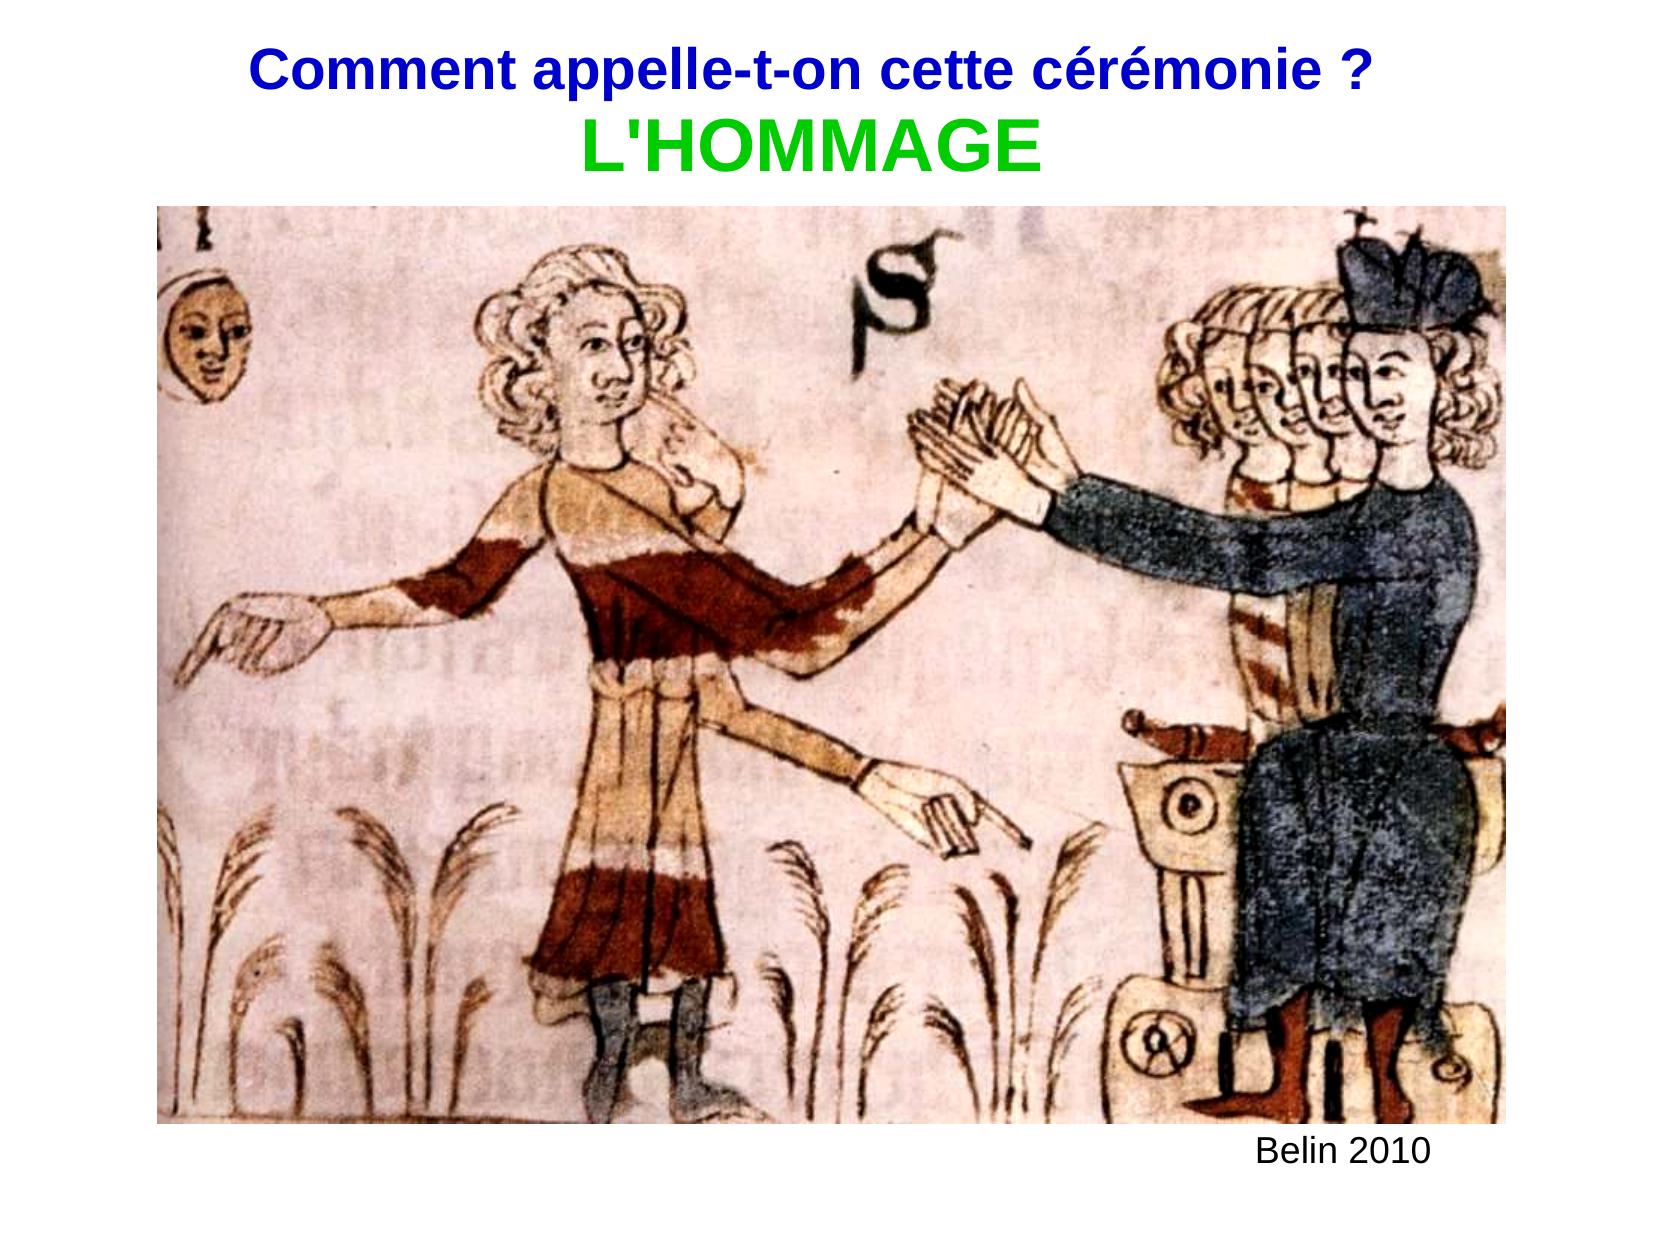

Comment appelle-t-on cette cérémonie ?
L'HOMMAGE
L'hommage et la remise du fief, Manuscrit du début du XIVème siècle, Heidelberg.
Belin 2010